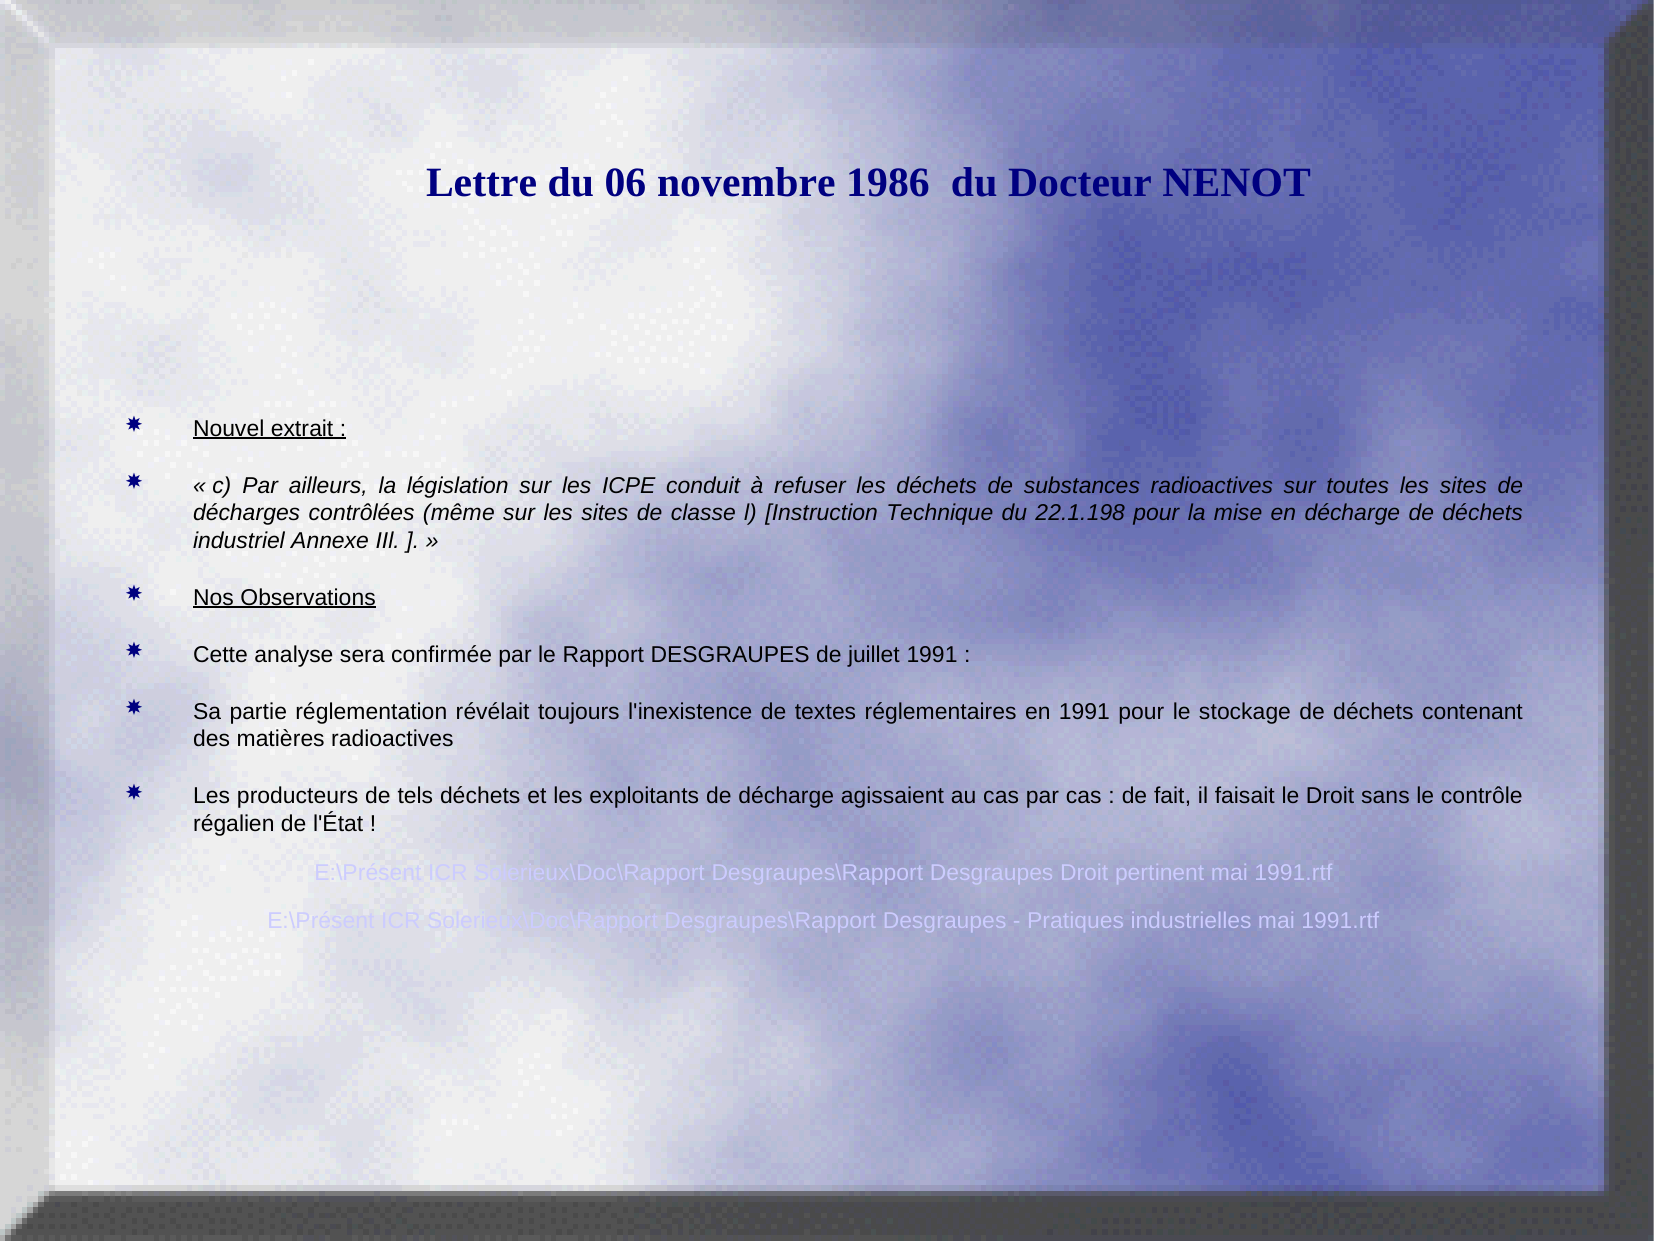

# Lettre du 06 novembre 1986 du Docteur NENOT
Nouvel extrait :
« c) Par ailleurs, la législation sur les ICPE conduit à refuser les déchets de substances radioactives sur toutes les sites de décharges contrôlées (même sur les sites de classe l) [Instruction Technique du 22.1.198 pour la mise en décharge de déchets industriel Annexe IIl. ]. »
Nos Observations
Cette analyse sera confirmée par le Rapport DESGRAUPES de juillet 1991 :
Sa partie réglementation révélait toujours l'inexistence de textes réglementaires en 1991 pour le stockage de déchets contenant des matières radioactives
Les producteurs de tels déchets et les exploitants de décharge agissaient au cas par cas : de fait, il faisait le Droit sans le contrôle régalien de l'État !
 E:\Présent ICR Solerieux\Doc\Rapport Desgraupes\Rapport Desgraupes Droit pertinent mai 1991.rtf
E:\Présent ICR Solerieux\Doc\Rapport Desgraupes\Rapport Desgraupes - Pratiques industrielles mai 1991.rtf